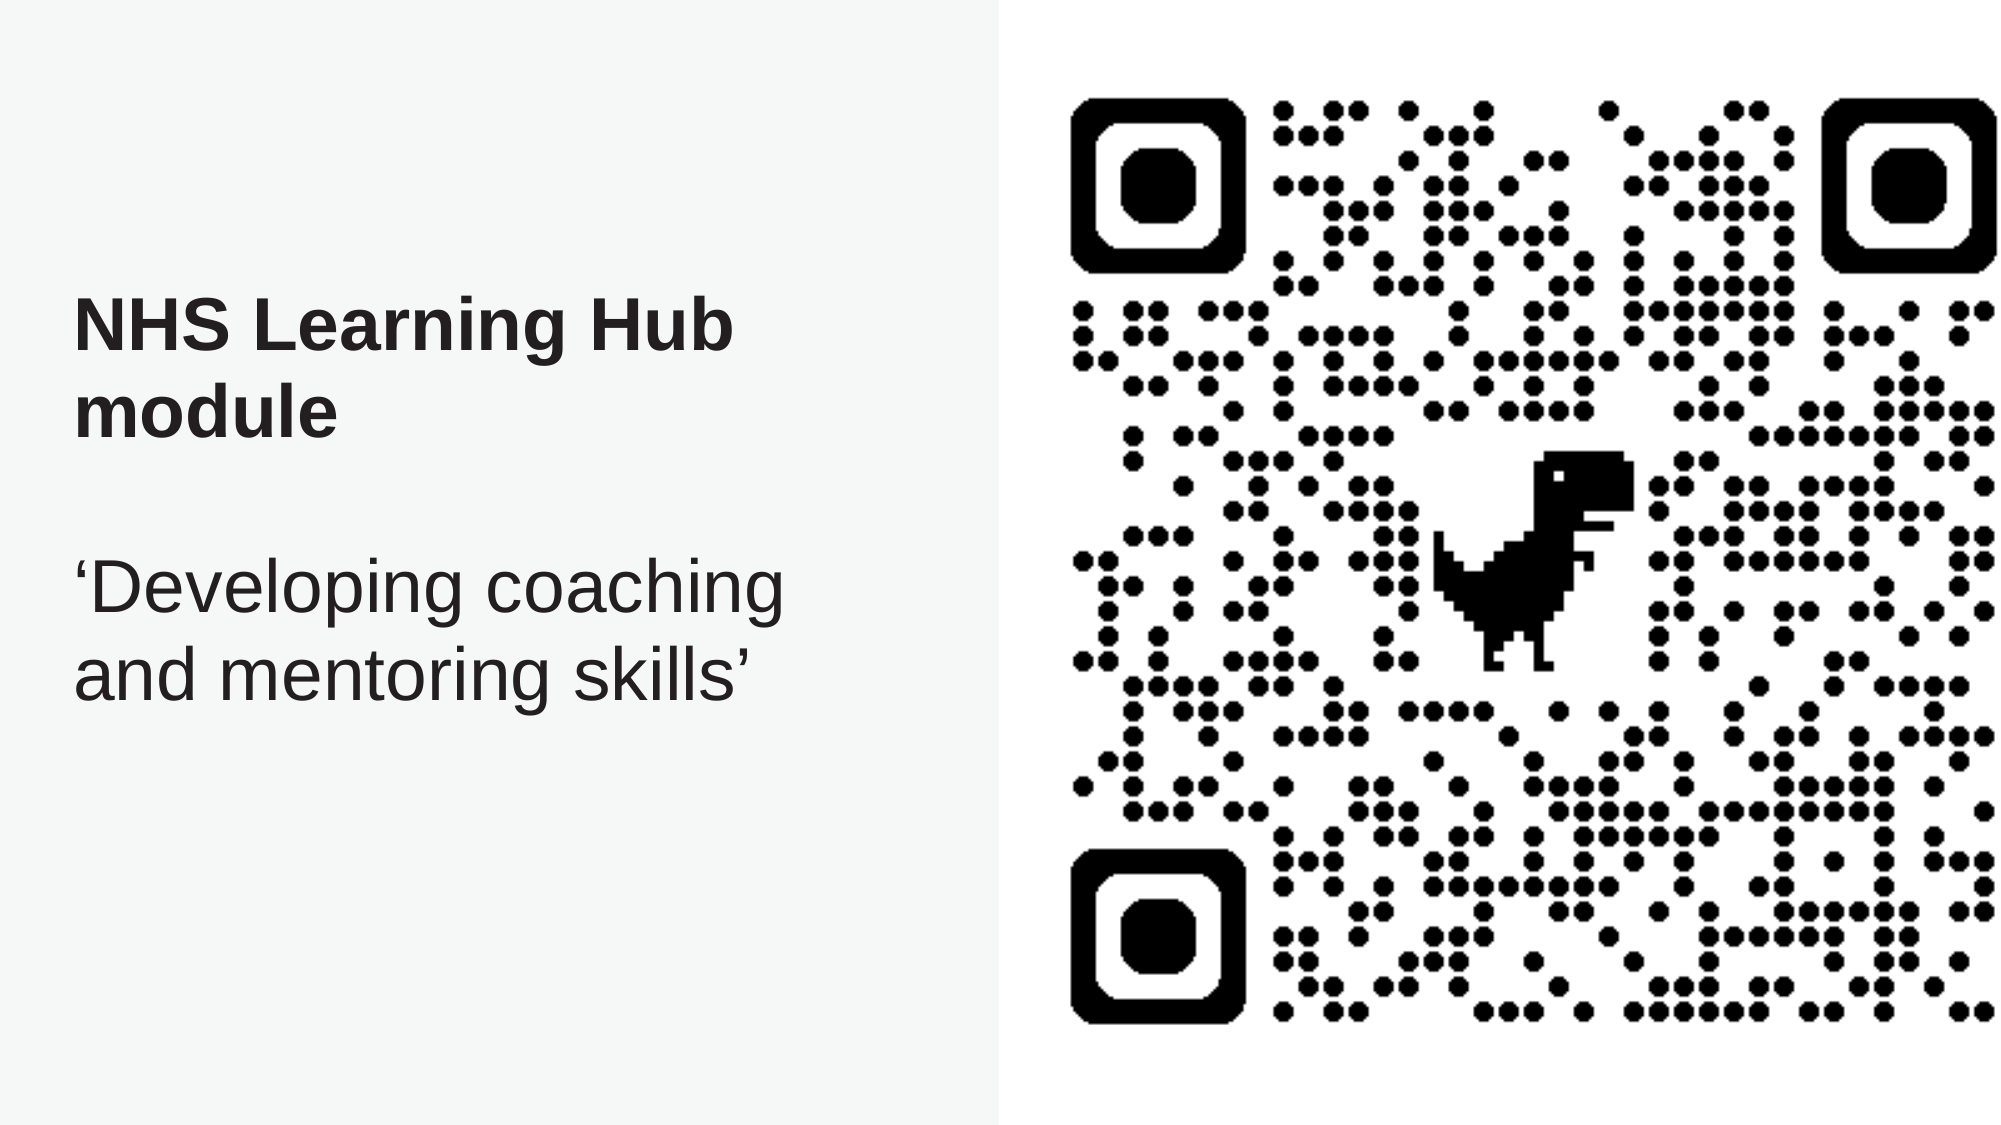

# NHS Learning Hub module ‘Developing coaching and mentoring skills’